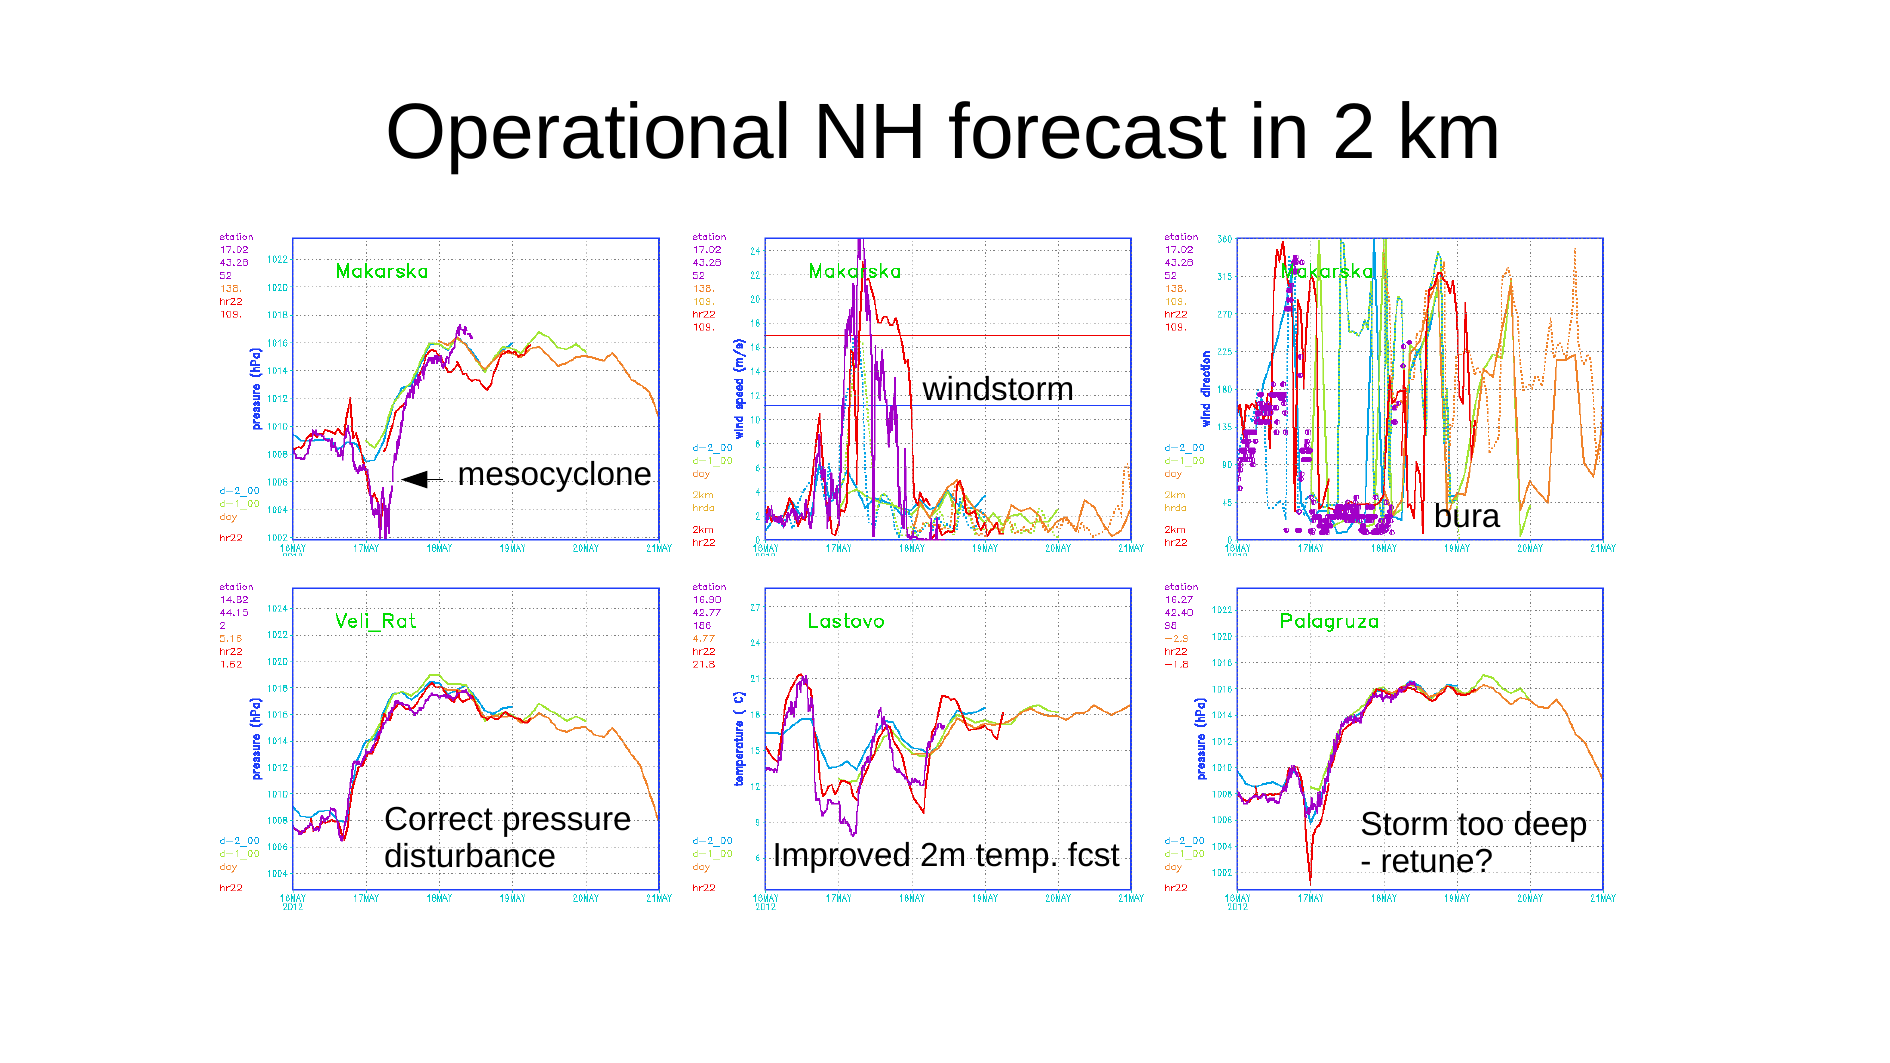

# Operational NH forecast in 2 km
 windstorm
mesocyclone
bura
Correct pressure
disturbance
Storm too deep
- retune?
Improved 2m temp. fcst
Correct pressure
disturbance
Storm too deep
- retune SLHD?
Improved 2m temp. fcst